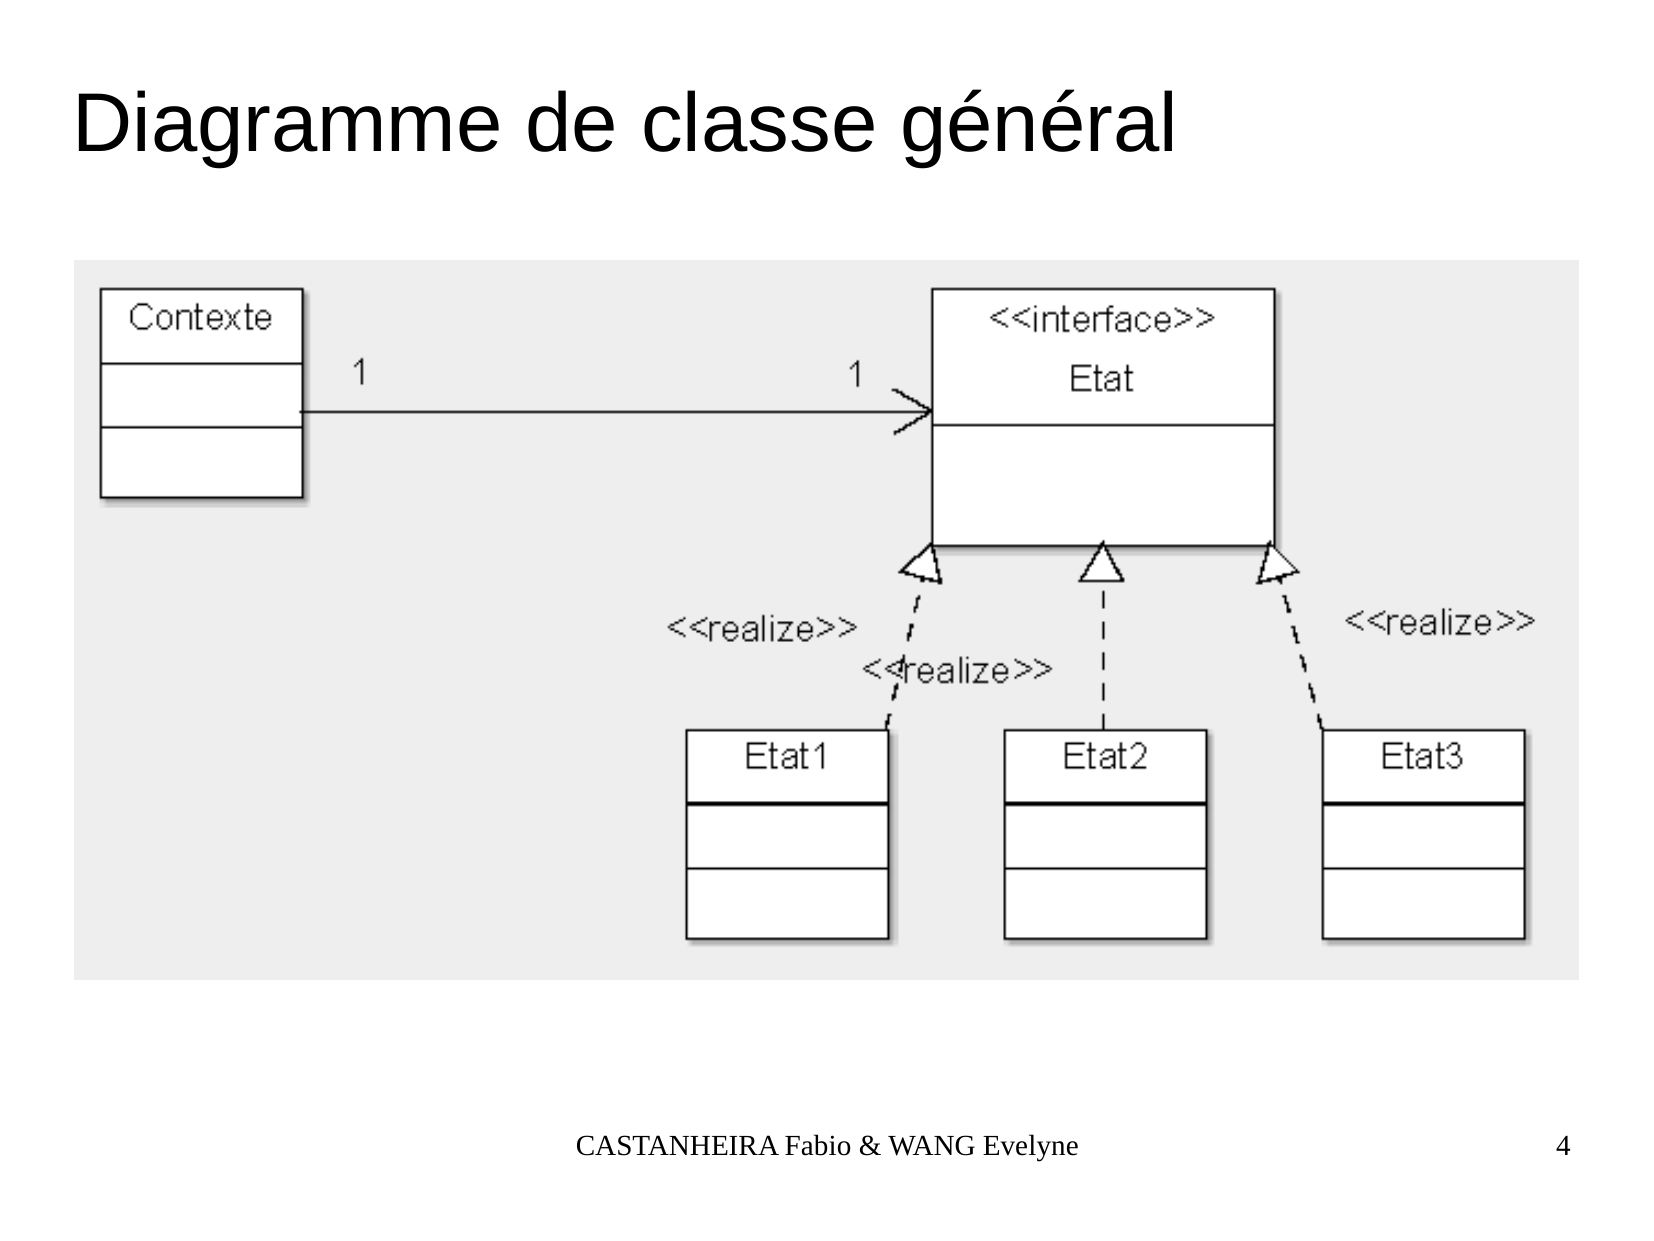

Diagramme de classe général
CASTANHEIRA Fabio & WANG Evelyne
4